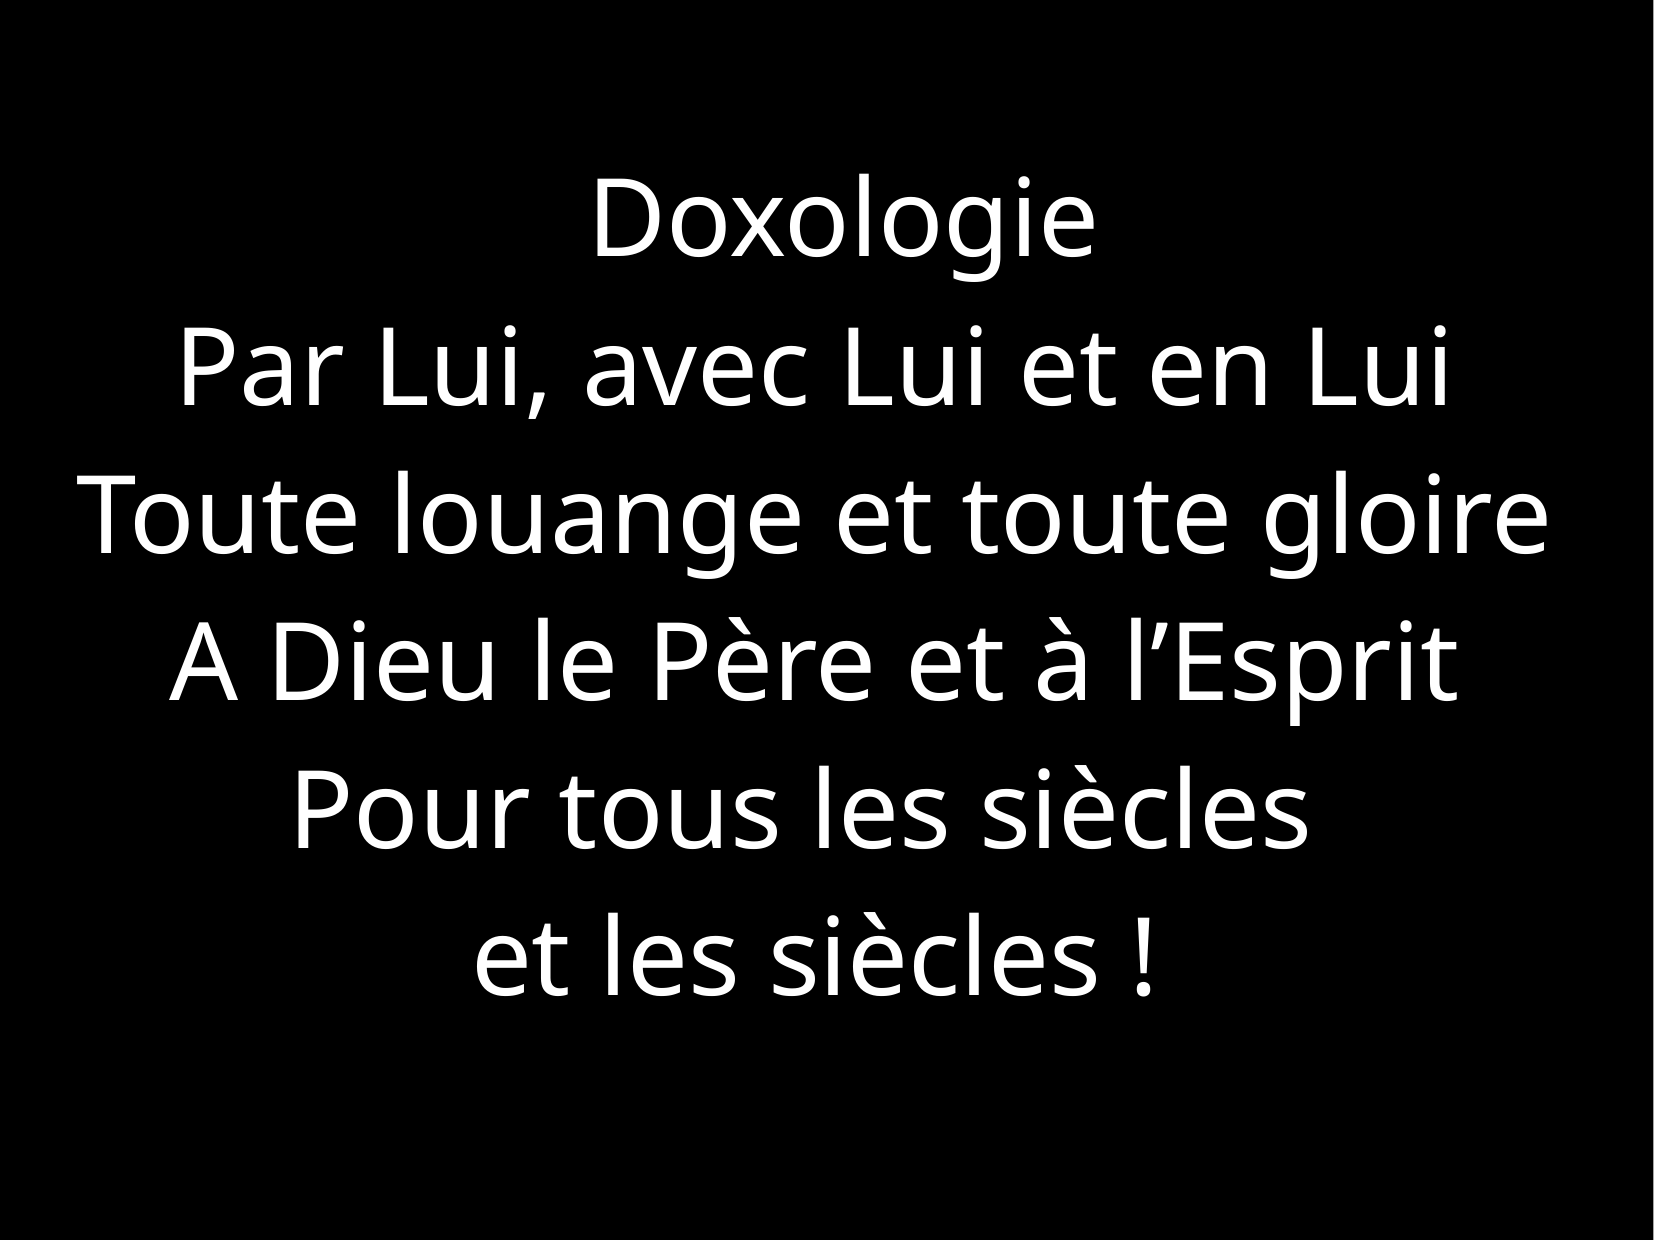

# Doxologie
Par Lui, avec Lui et en Lui
Toute louange et toute gloire
A Dieu le Père et à l’Esprit
Pour tous les siècles
et les siècles !